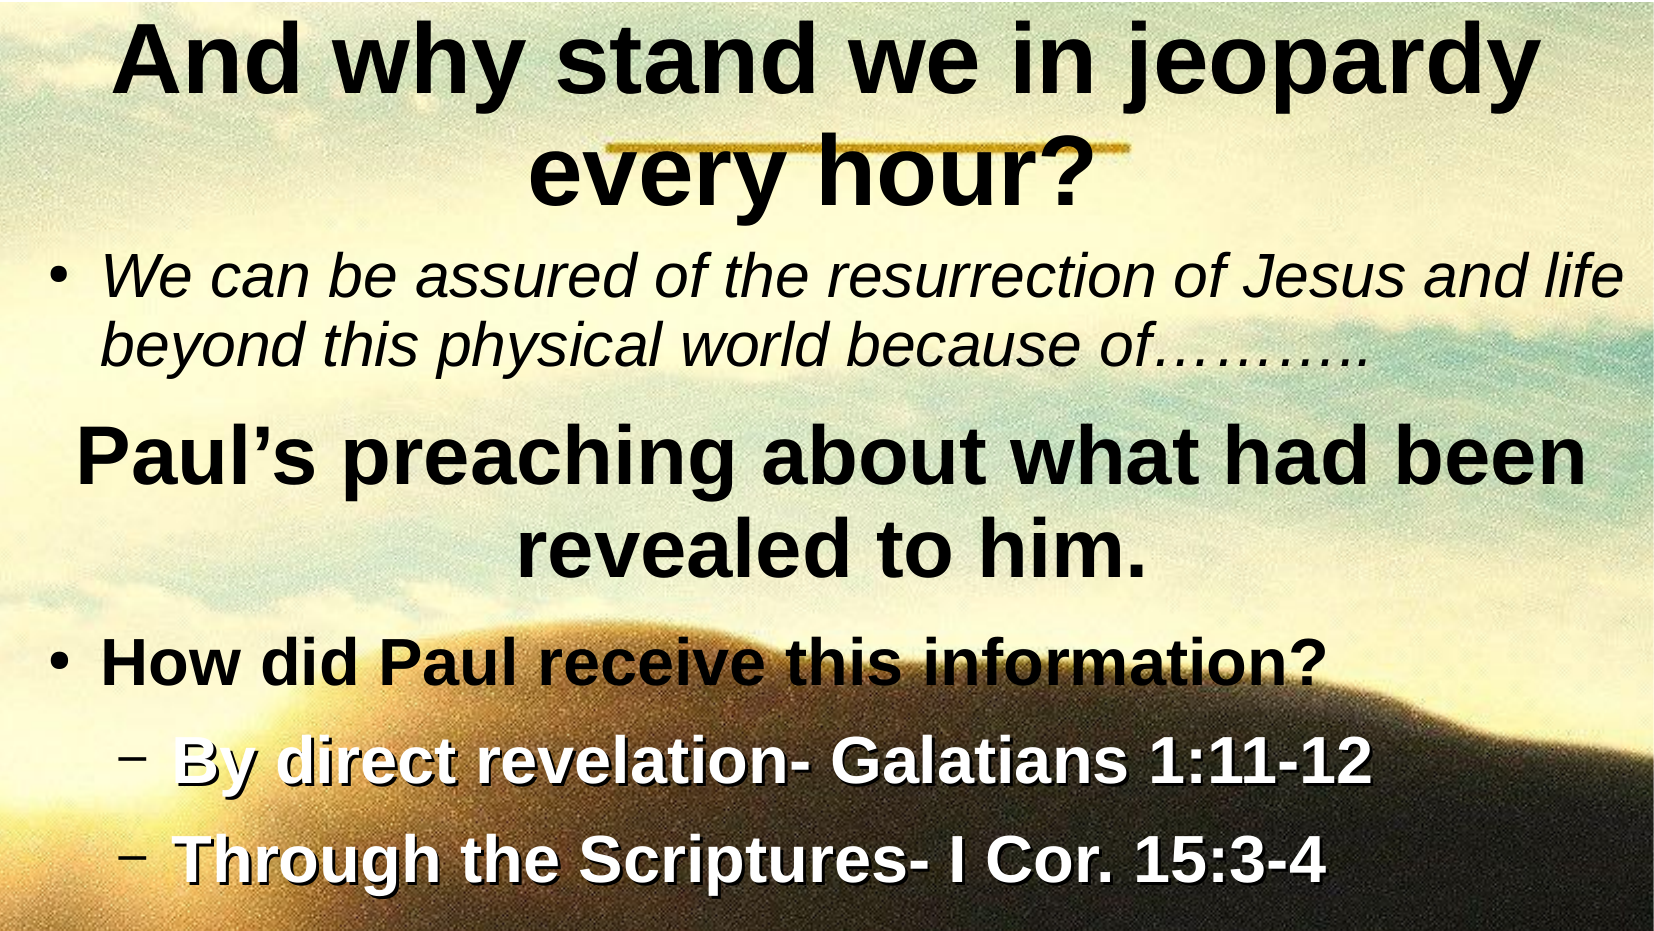

# And why stand we in jeopardy every hour?
We can be assured of the resurrection of Jesus and life beyond this physical world because of………..
Paul’s preaching about what had been revealed to him.
How did Paul receive this information?
By direct revelation- Galatians 1:11-12
Through the Scriptures- I Cor. 15:3-4